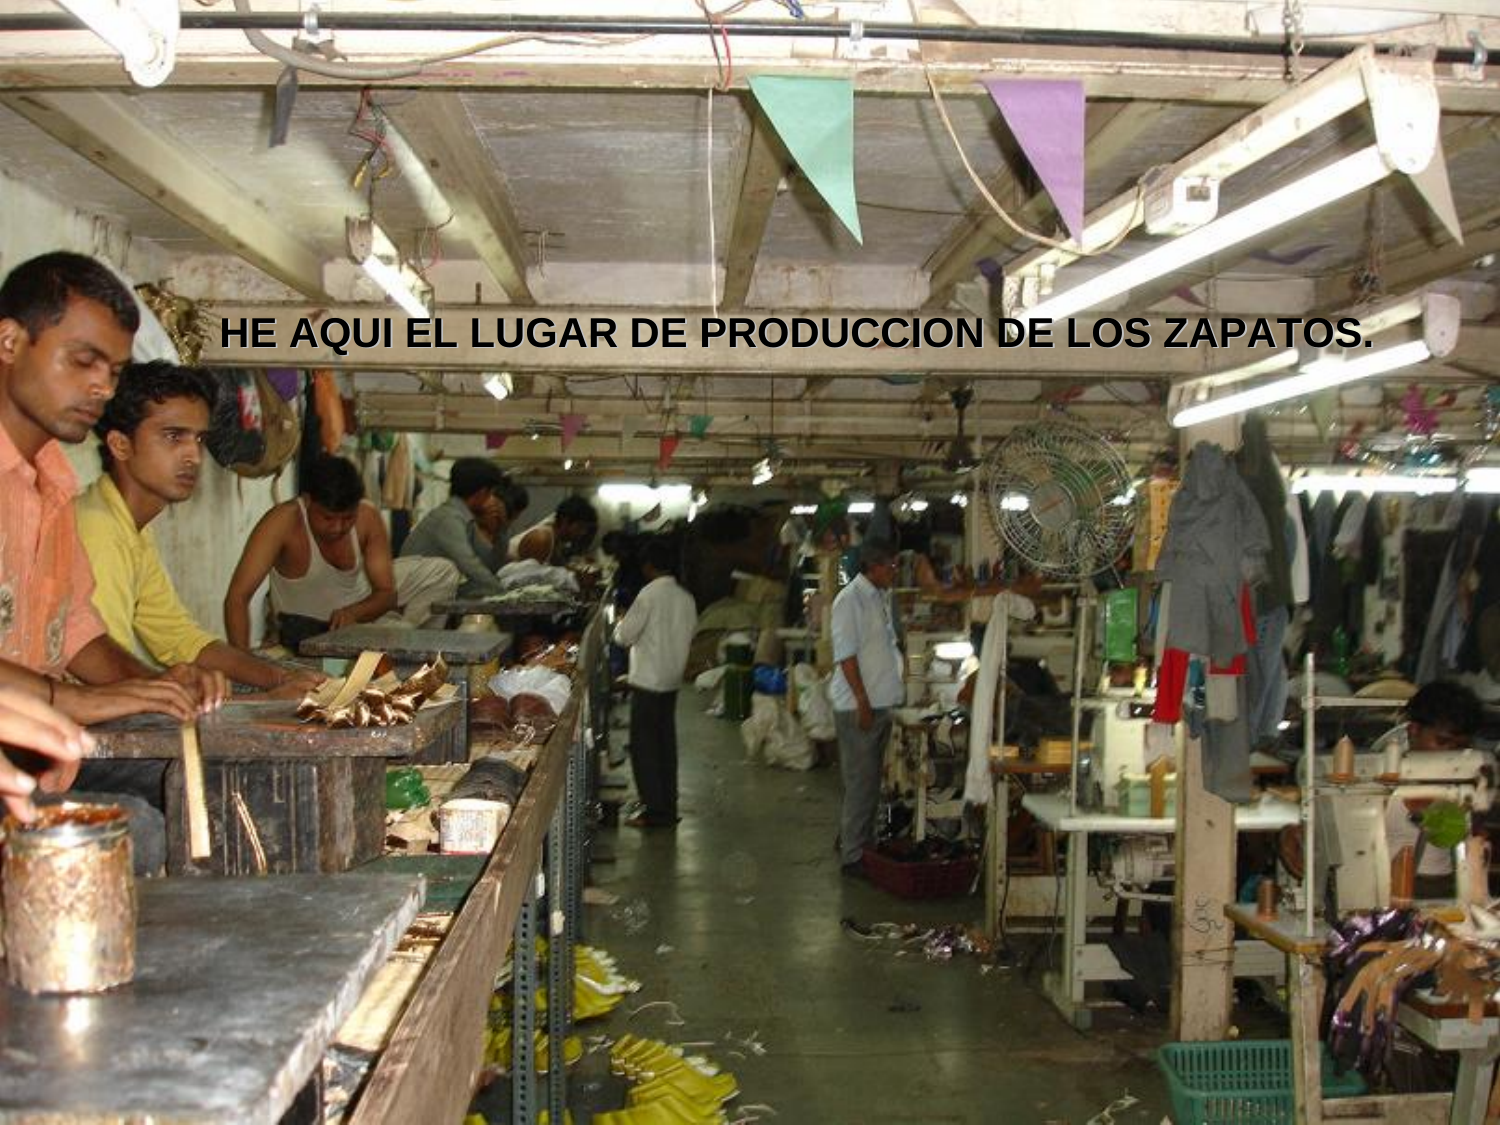

HE AQUI EL LUGAR DE PRODUCCION DE LOS ZAPATOS.